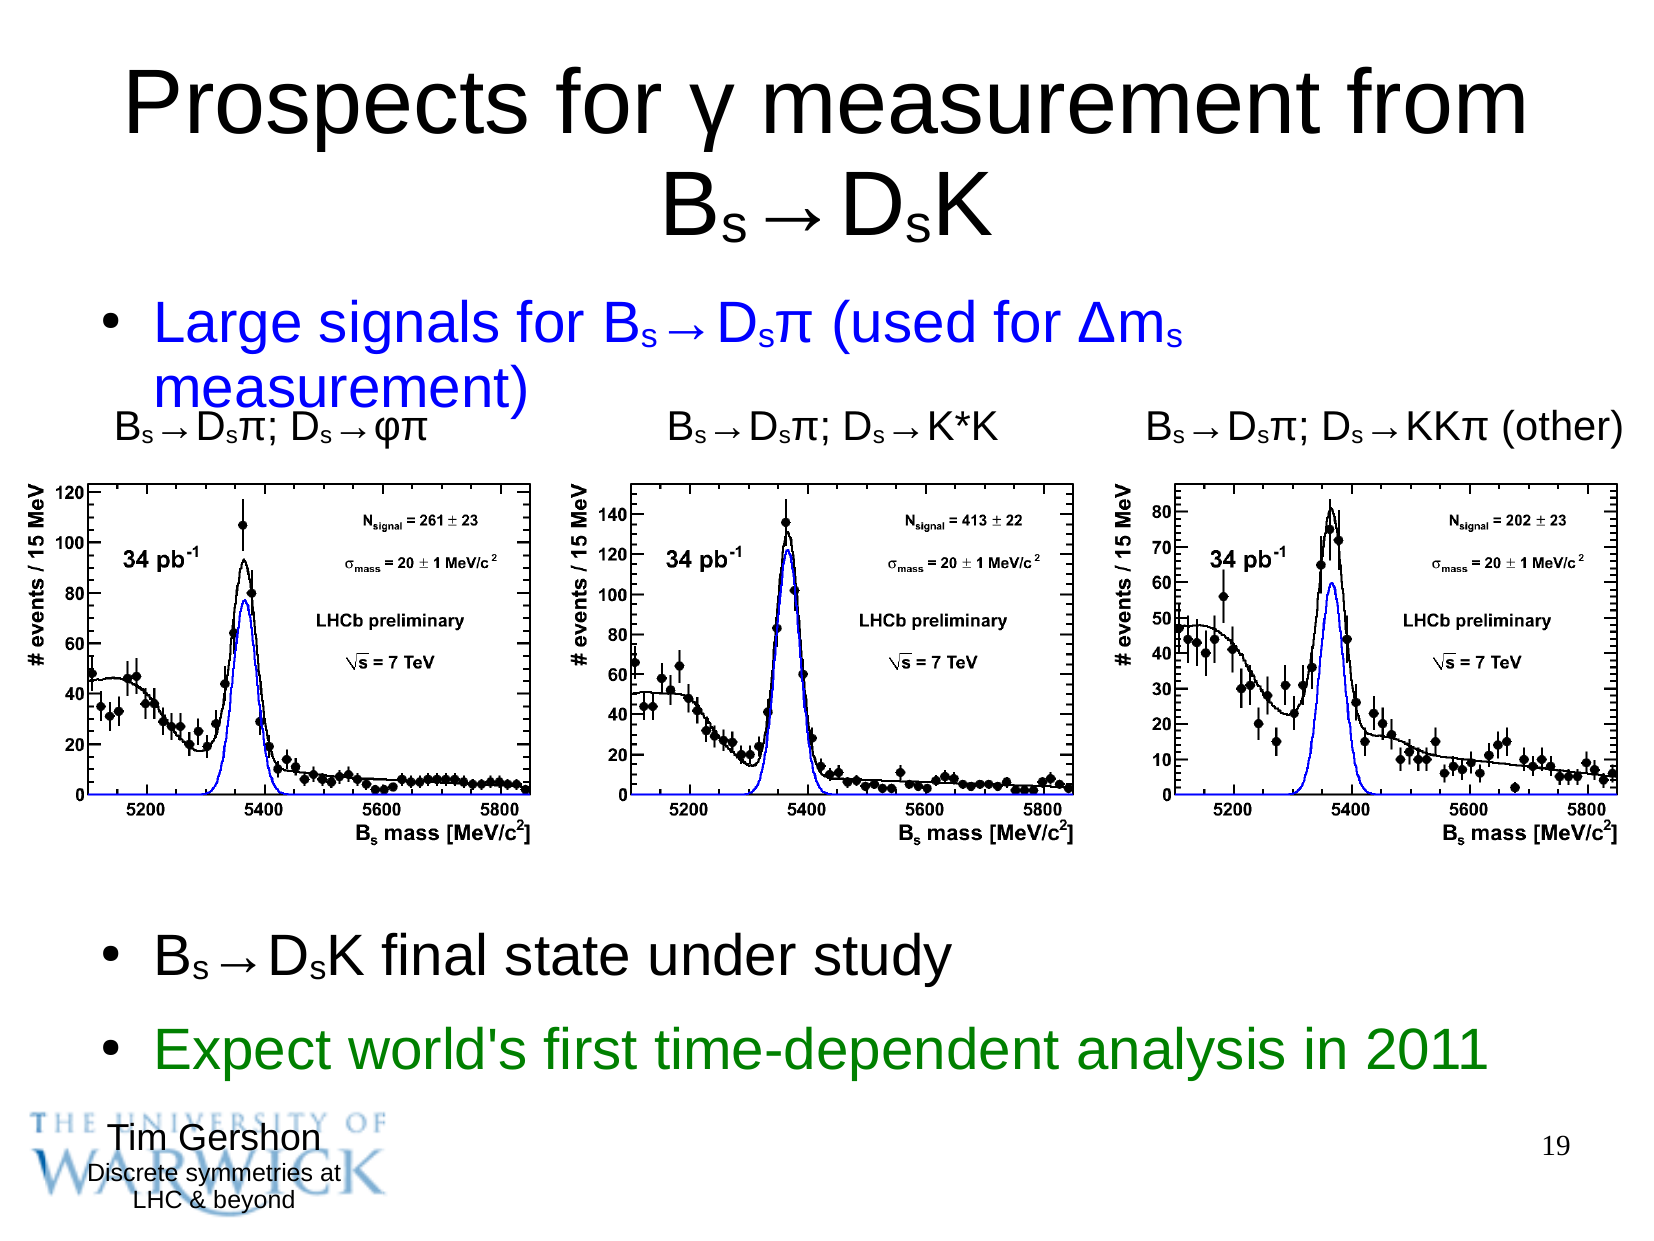

# Prospects for γ measurement from Bs→DsK
Large signals for Bs→Dsπ (used for Δms measurement)
Bs→DsK final state under study
Expect world's first time-dependent analysis in 2011
Bs→Dsπ; Ds→φπ
Bs→Dsπ; Ds→K*K
Bs→Dsπ; Ds→KKπ (other)
Tim Gershon
Discrete symmetries at LHC & beyond
19